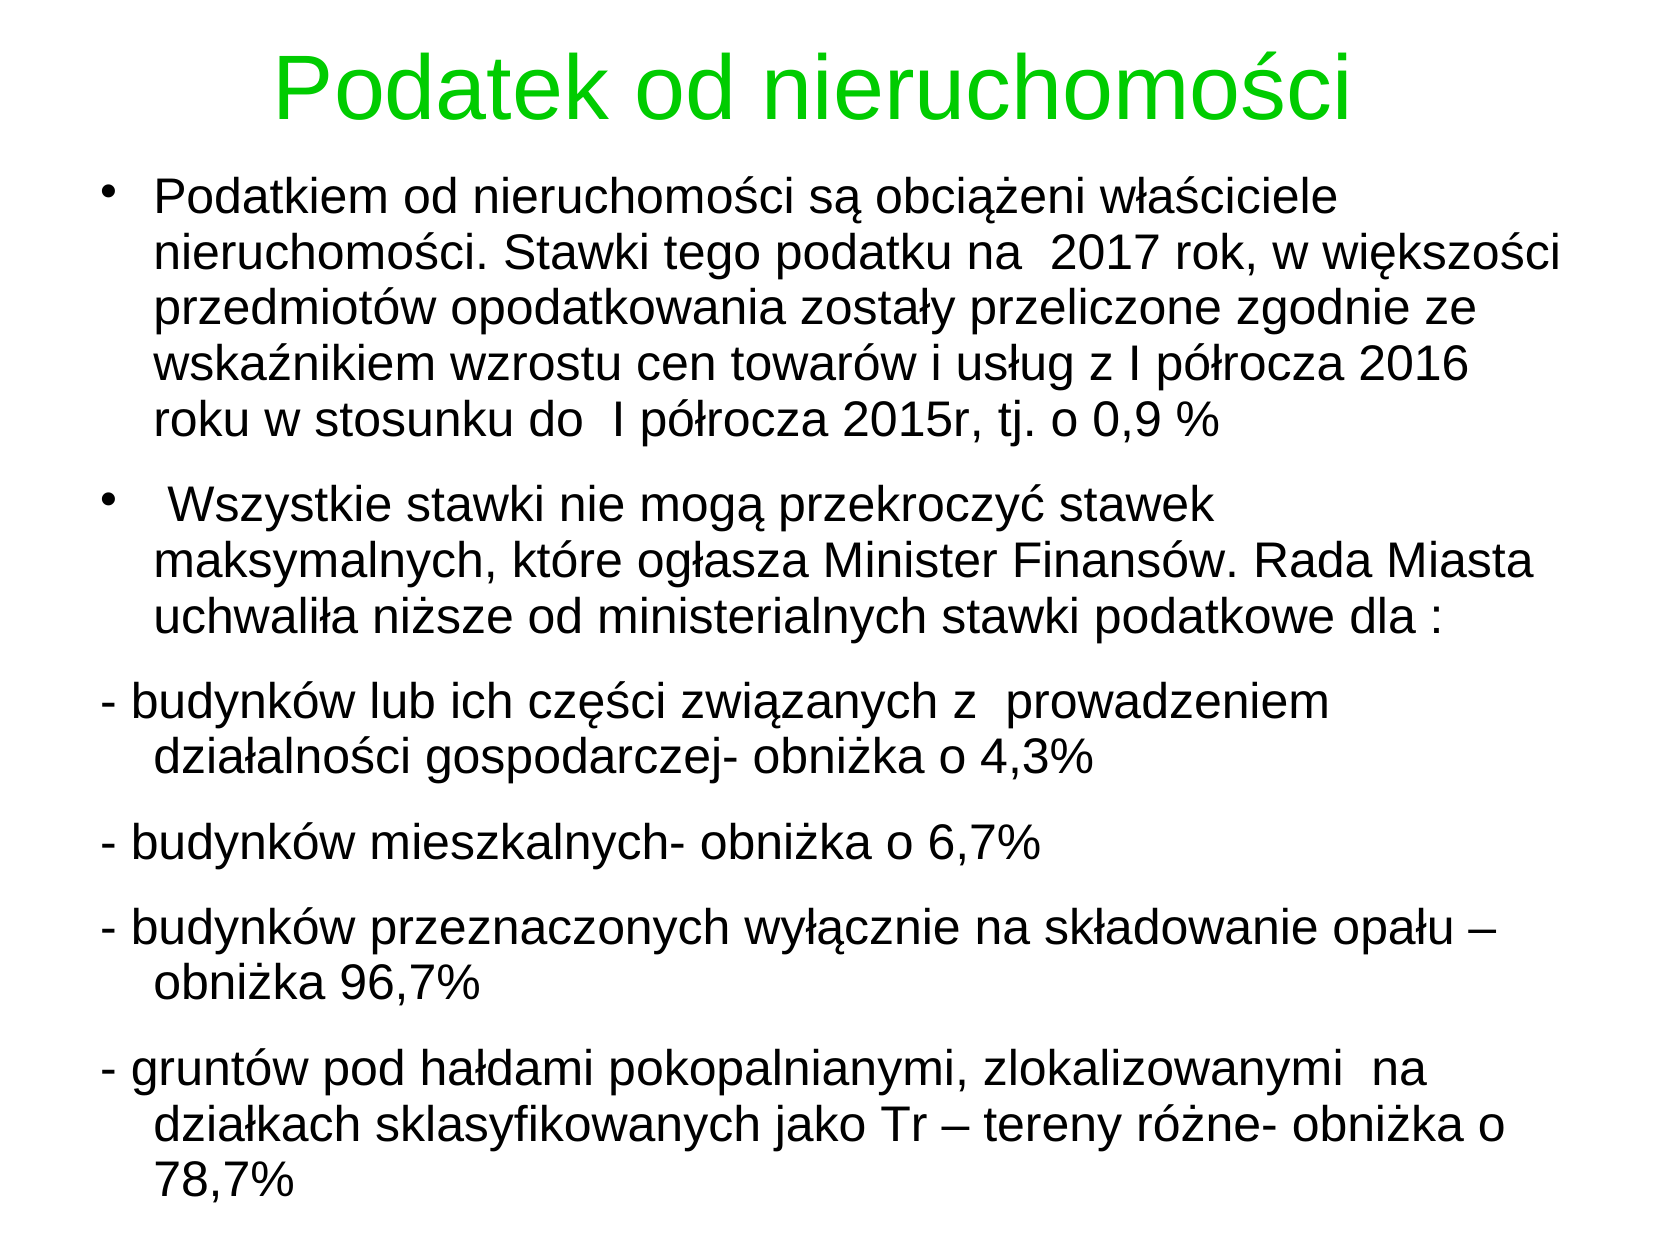

# Podatek od nieruchomości
Podatkiem od nieruchomości są obciążeni właściciele nieruchomości. Stawki tego podatku na 2017 rok, w większości przedmiotów opodatkowania zostały przeliczone zgodnie ze wskaźnikiem wzrostu cen towarów i usług z I półrocza 2016 roku w stosunku do I półrocza 2015r, tj. o 0,9 %
 Wszystkie stawki nie mogą przekroczyć stawek maksymalnych, które ogłasza Minister Finansów. Rada Miasta uchwaliła niższe od ministerialnych stawki podatkowe dla :
- budynków lub ich części związanych z prowadzeniem działalności gospodarczej- obniżka o 4,3%
- budynków mieszkalnych- obniżka o 6,7%
- budynków przeznaczonych wyłącznie na składowanie opału – obniżka 96,7%
- gruntów pod hałdami pokopalnianymi, zlokalizowanymi na działkach sklasyfikowanych jako Tr – tereny różne- obniżka o 78,7%